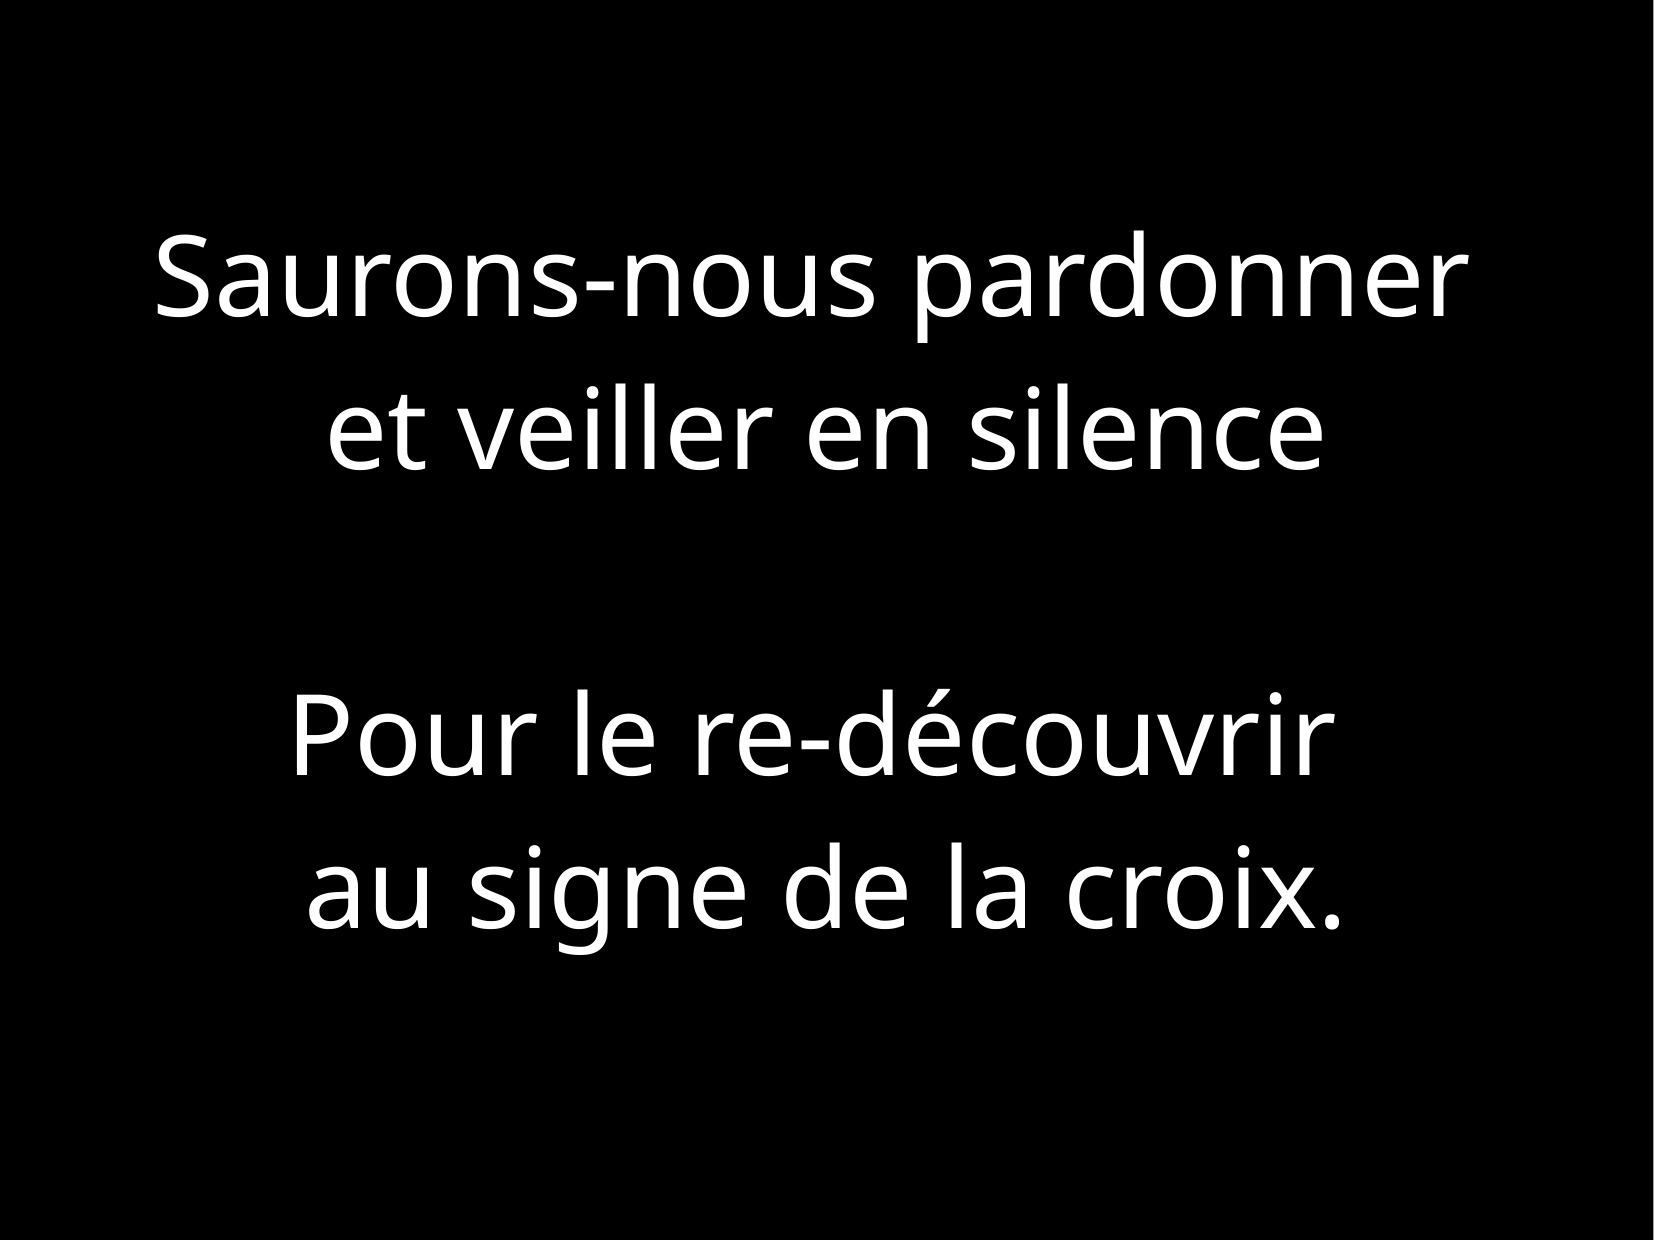

# Saurons-nous pardonner
et veiller en silence
Pour le re-découvrir
au signe de la croix.